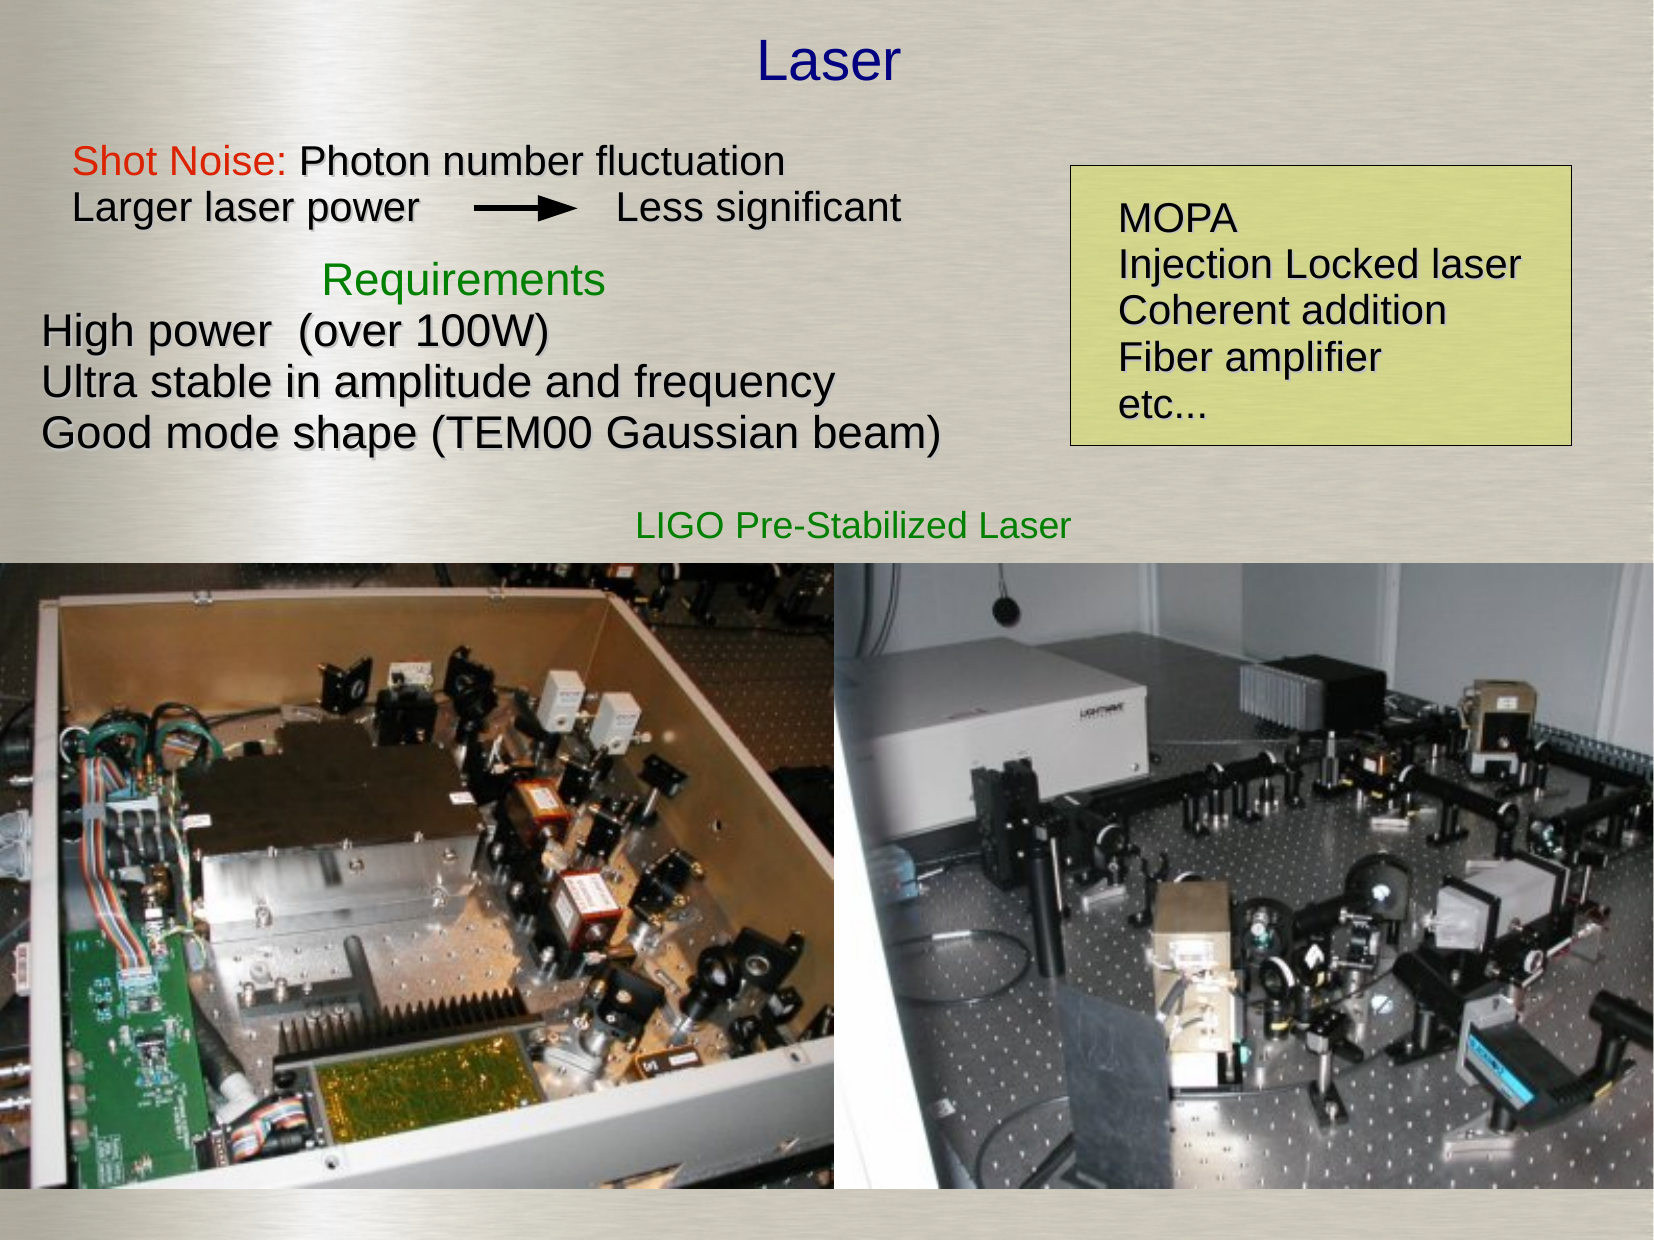

Laser
Shot Noise: Photon number fluctuation
Larger laser power Less significant
MOPA
Injection Locked laser
Coherent addition
Fiber amplifier
etc...
 Requirements
High power (over 100W)
Ultra stable in amplitude and frequency
Good mode shape (TEM00 Gaussian beam)
LIGO Pre-Stabilized Laser